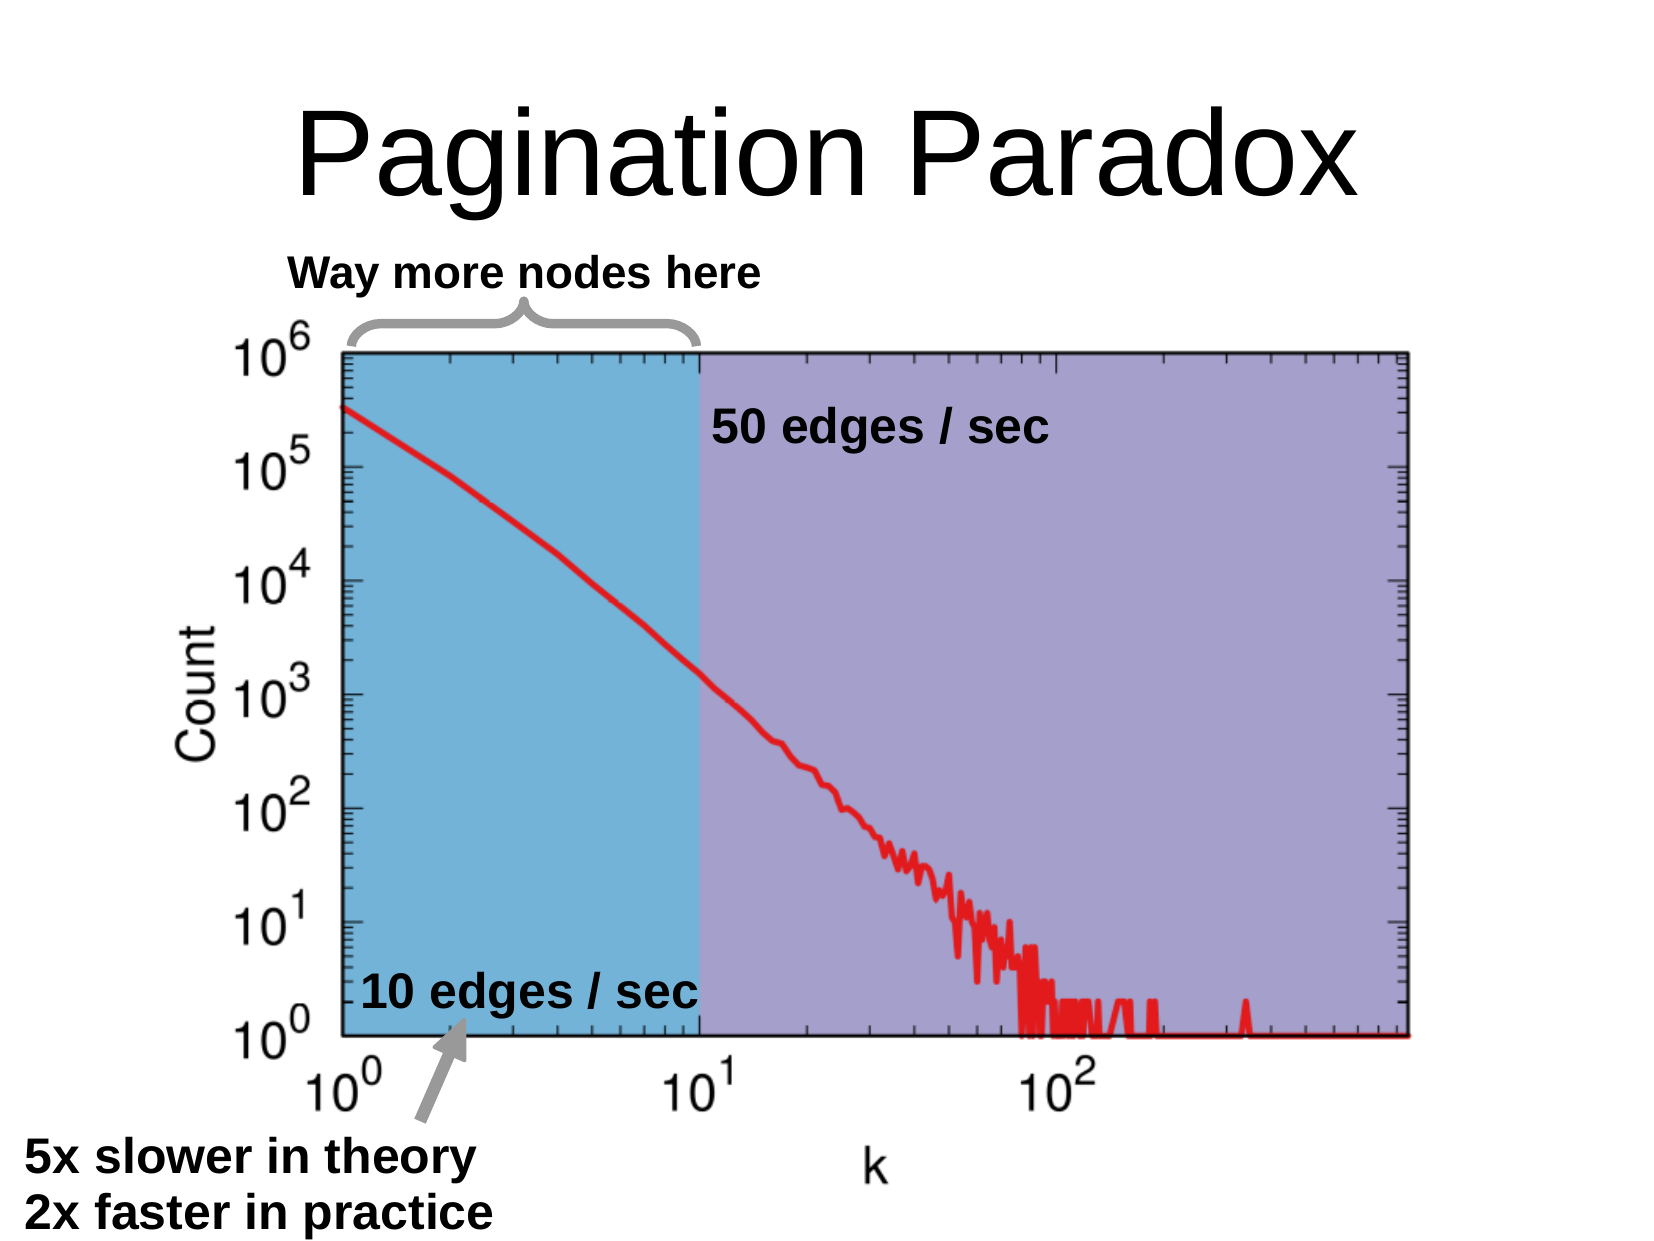

# Pagination Paradox
Way more nodes here
50 edges / sec
10 edges / sec
5x slower in theory
2x faster in practice